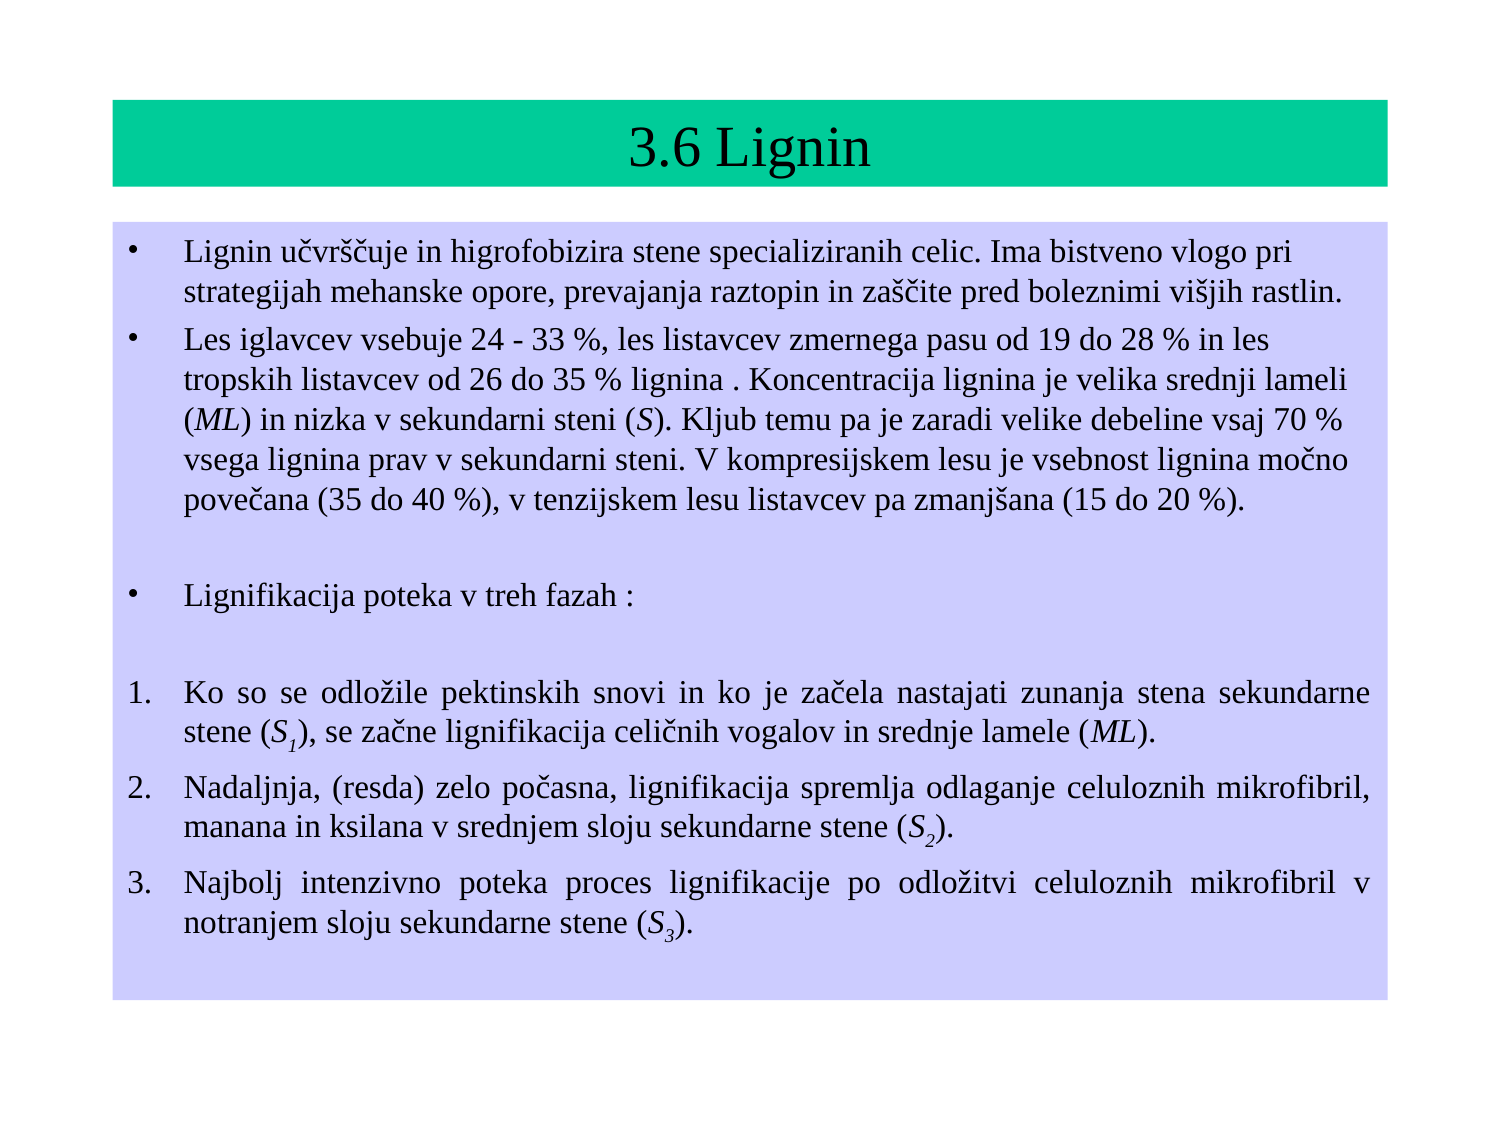

# 3.6 Lignin
Lignin učvrščuje in higrofobizira stene specializiranih celic. Ima bistveno vlogo pri strategijah mehanske opore, prevajanja raztopin in zaščite pred boleznimi višjih rastlin.
Les iglavcev vsebuje 24 - 33 %, les listavcev zmernega pasu od 19 do 28 % in les tropskih listavcev od 26 do 35 % lignina . Koncentracija lignina je velika srednji lameli (ML) in nizka v sekundarni steni (S). Kljub temu pa je zaradi velike debeline vsaj 70 % vsega lignina prav v sekundarni steni. V kompresijskem lesu je vsebnost lignina močno povečana (35 do 40 %), v tenzijskem lesu listavcev pa zmanjšana (15 do 20 %).
Lignifikacija poteka v treh fazah :
Ko so se odložile pektinskih snovi in ko je začela nastajati zunanja stena sekundarne stene (S1), se začne lignifikacija celičnih vogalov in srednje lamele (ML).
Nadaljnja, (resda) zelo počasna, lignifikacija spremlja odlaganje celuloznih mikrofibril, manana in ksilana v srednjem sloju sekundarne stene (S2).
Najbolj intenzivno poteka proces lignifikacije po odložitvi celuloznih mikrofibril v notranjem sloju sekundarne stene (S3).